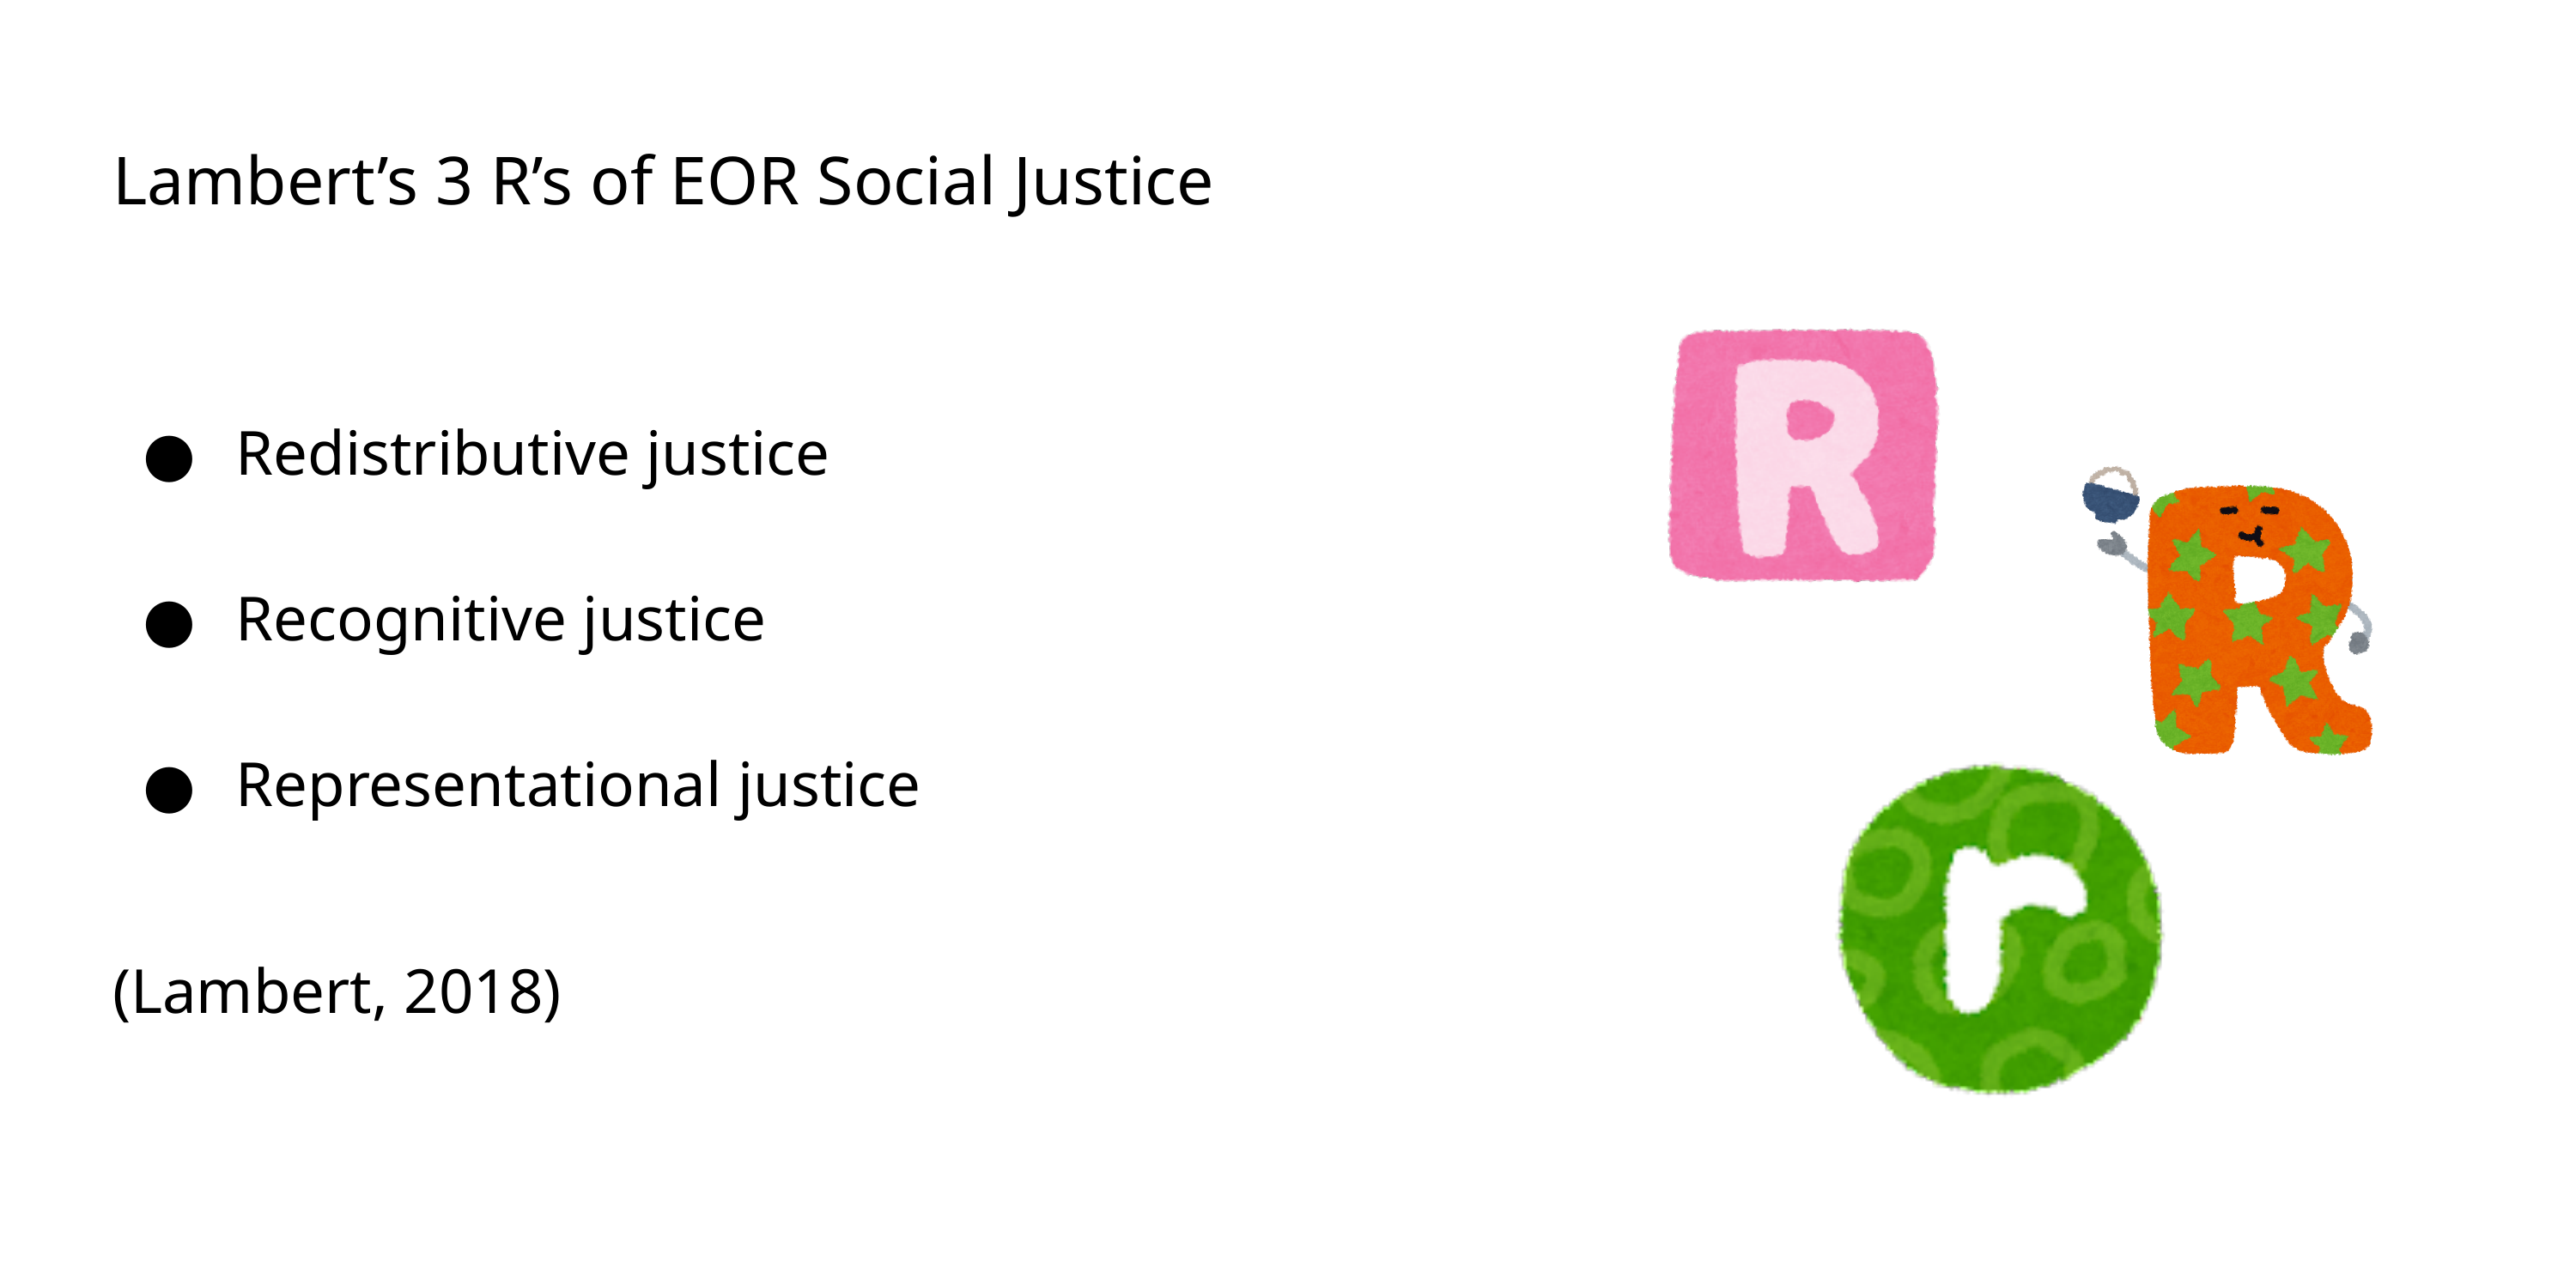

# Lambert’s 3 R’s of EOR Social Justice
Redistributive justice
Recognitive justice
Representational justice
(Lambert, 2018)